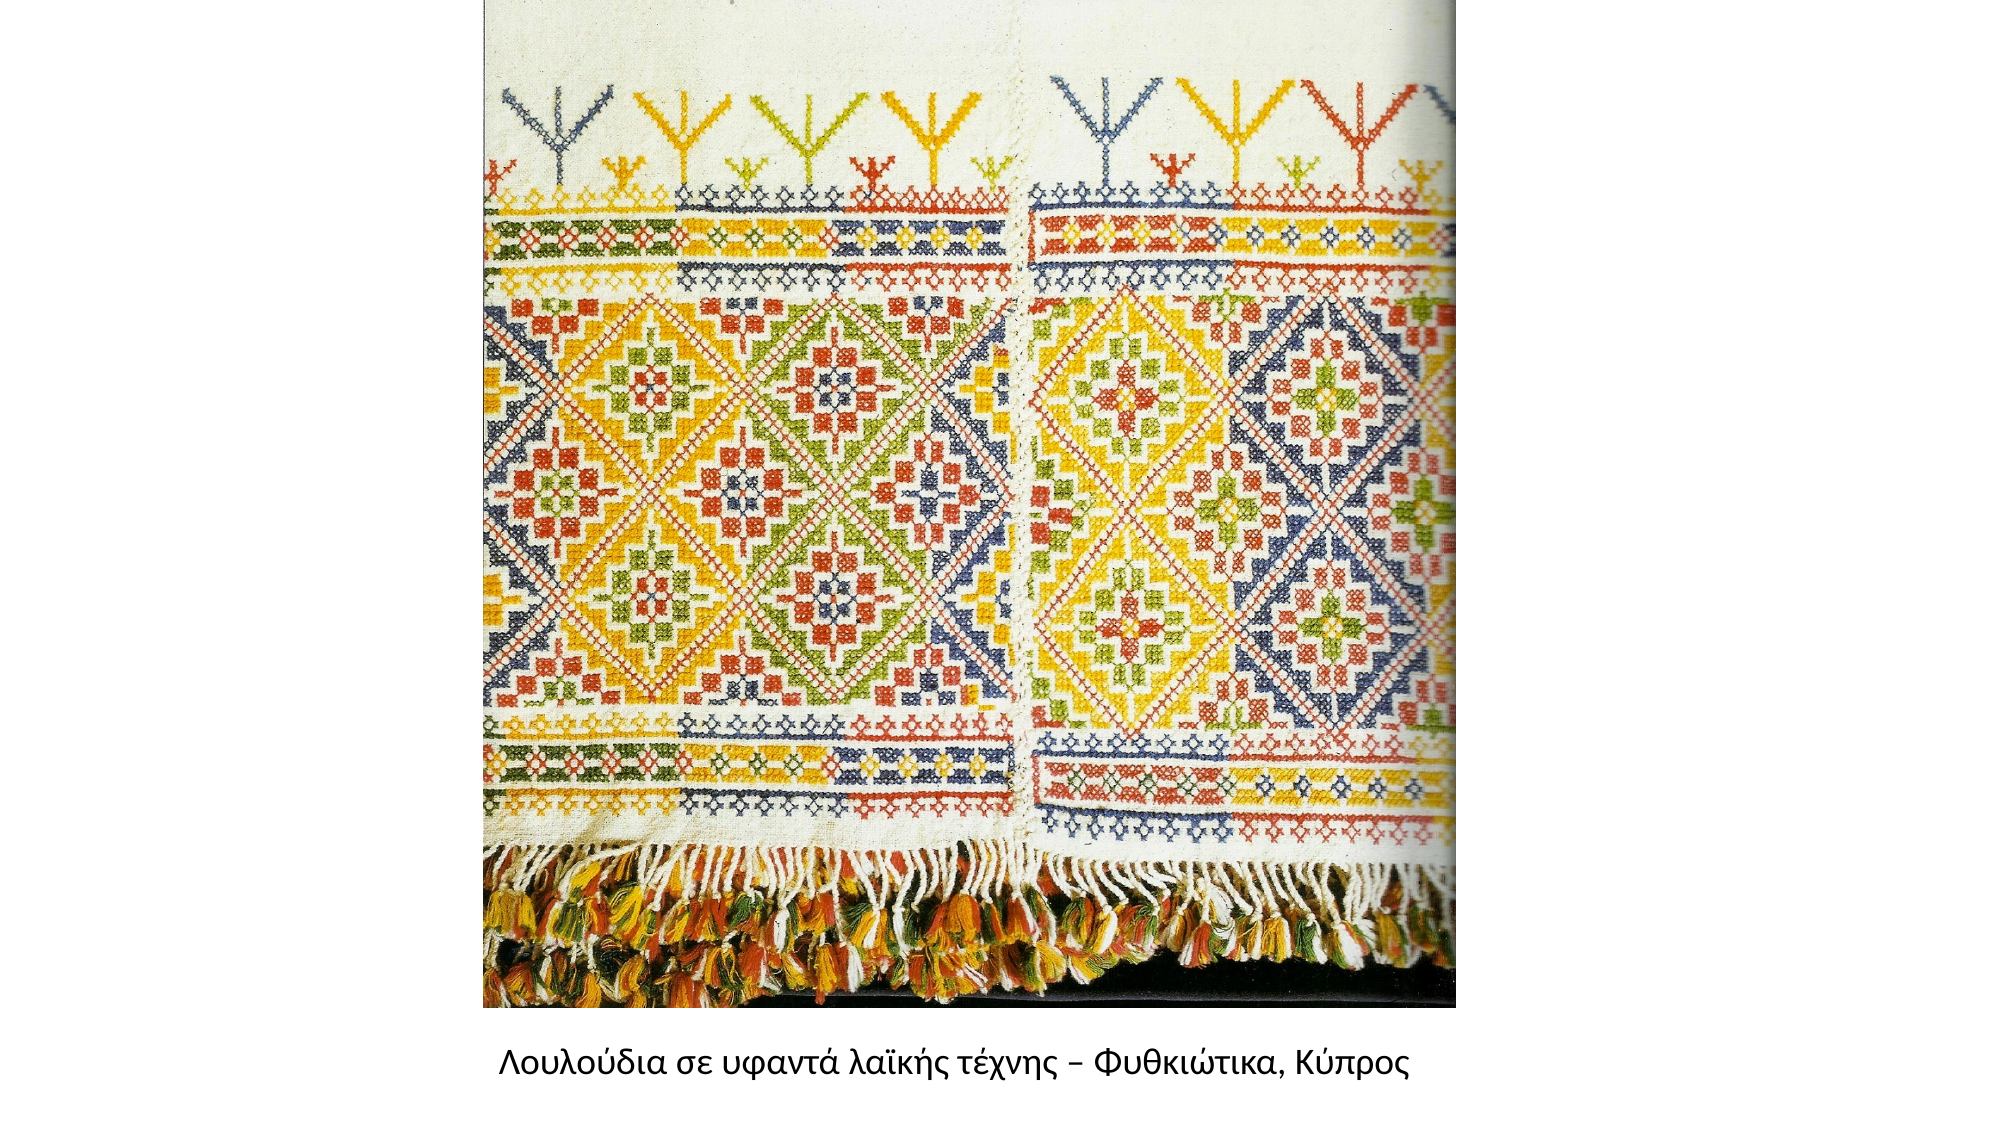

Λουλούδια σε υφαντά λαϊκής τέχνης – Φυθκιώτικα, Κύπρος